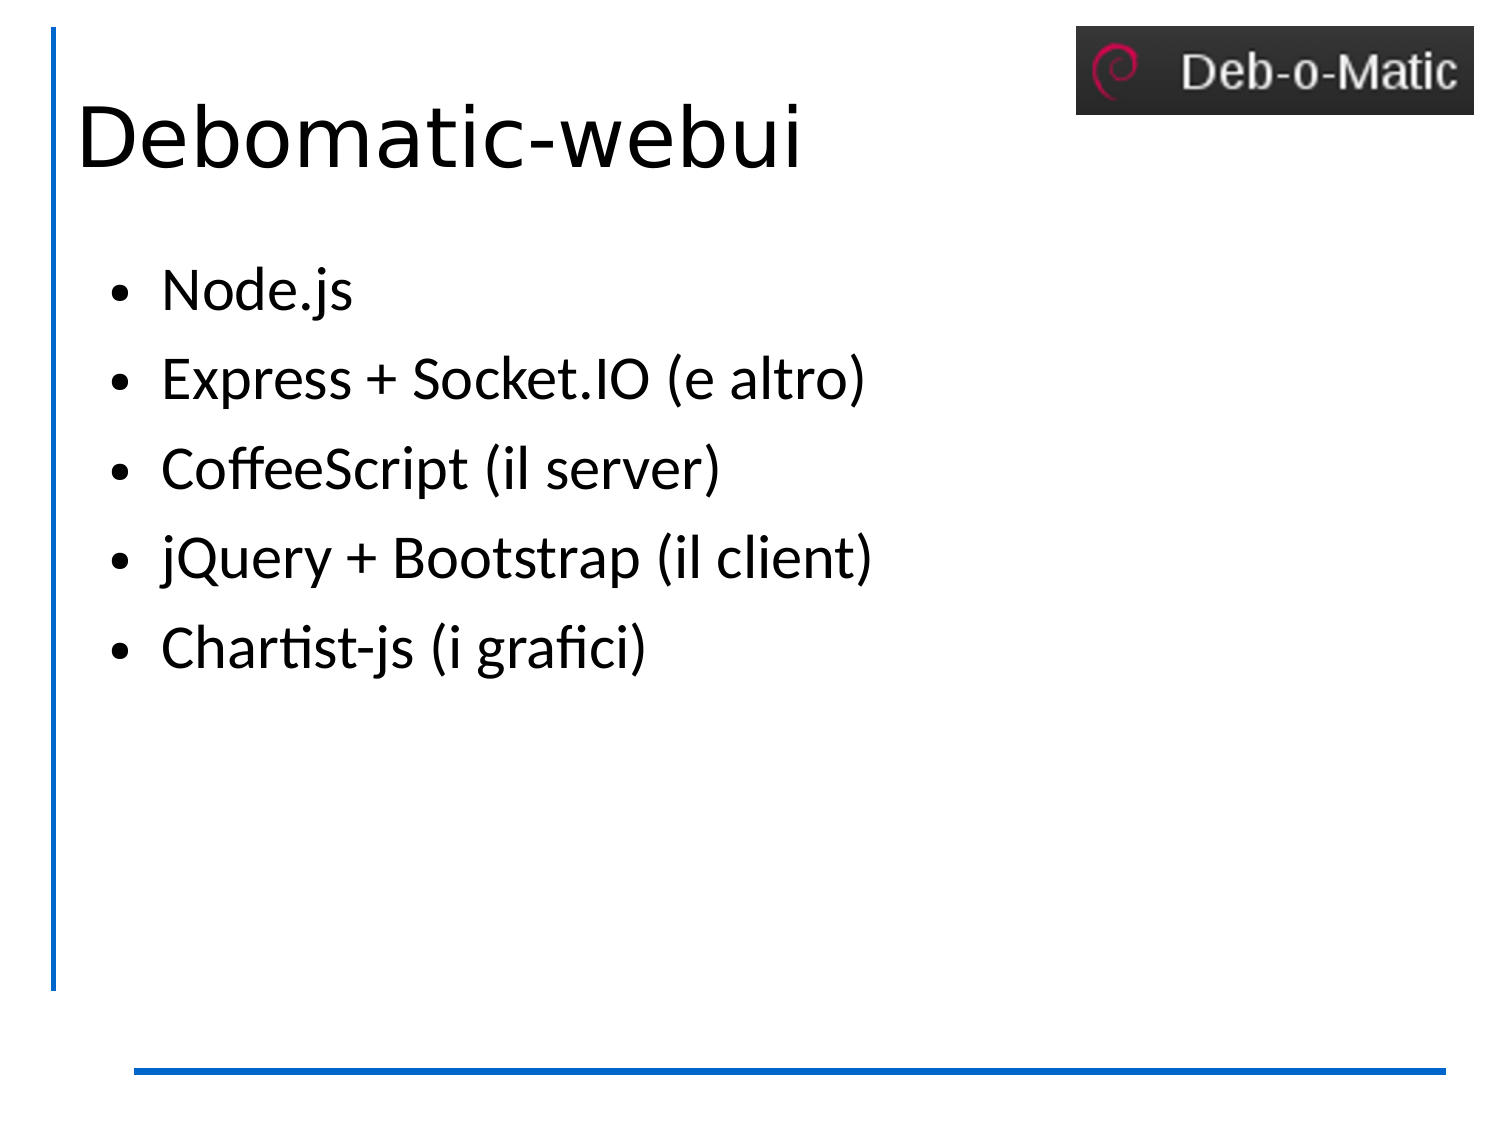

# Debomatic-webui
Node.js
Express + Socket.IO (e altro)
CoffeeScript (il server)
jQuery + Bootstrap (il client)
Chartist-js (i grafici)